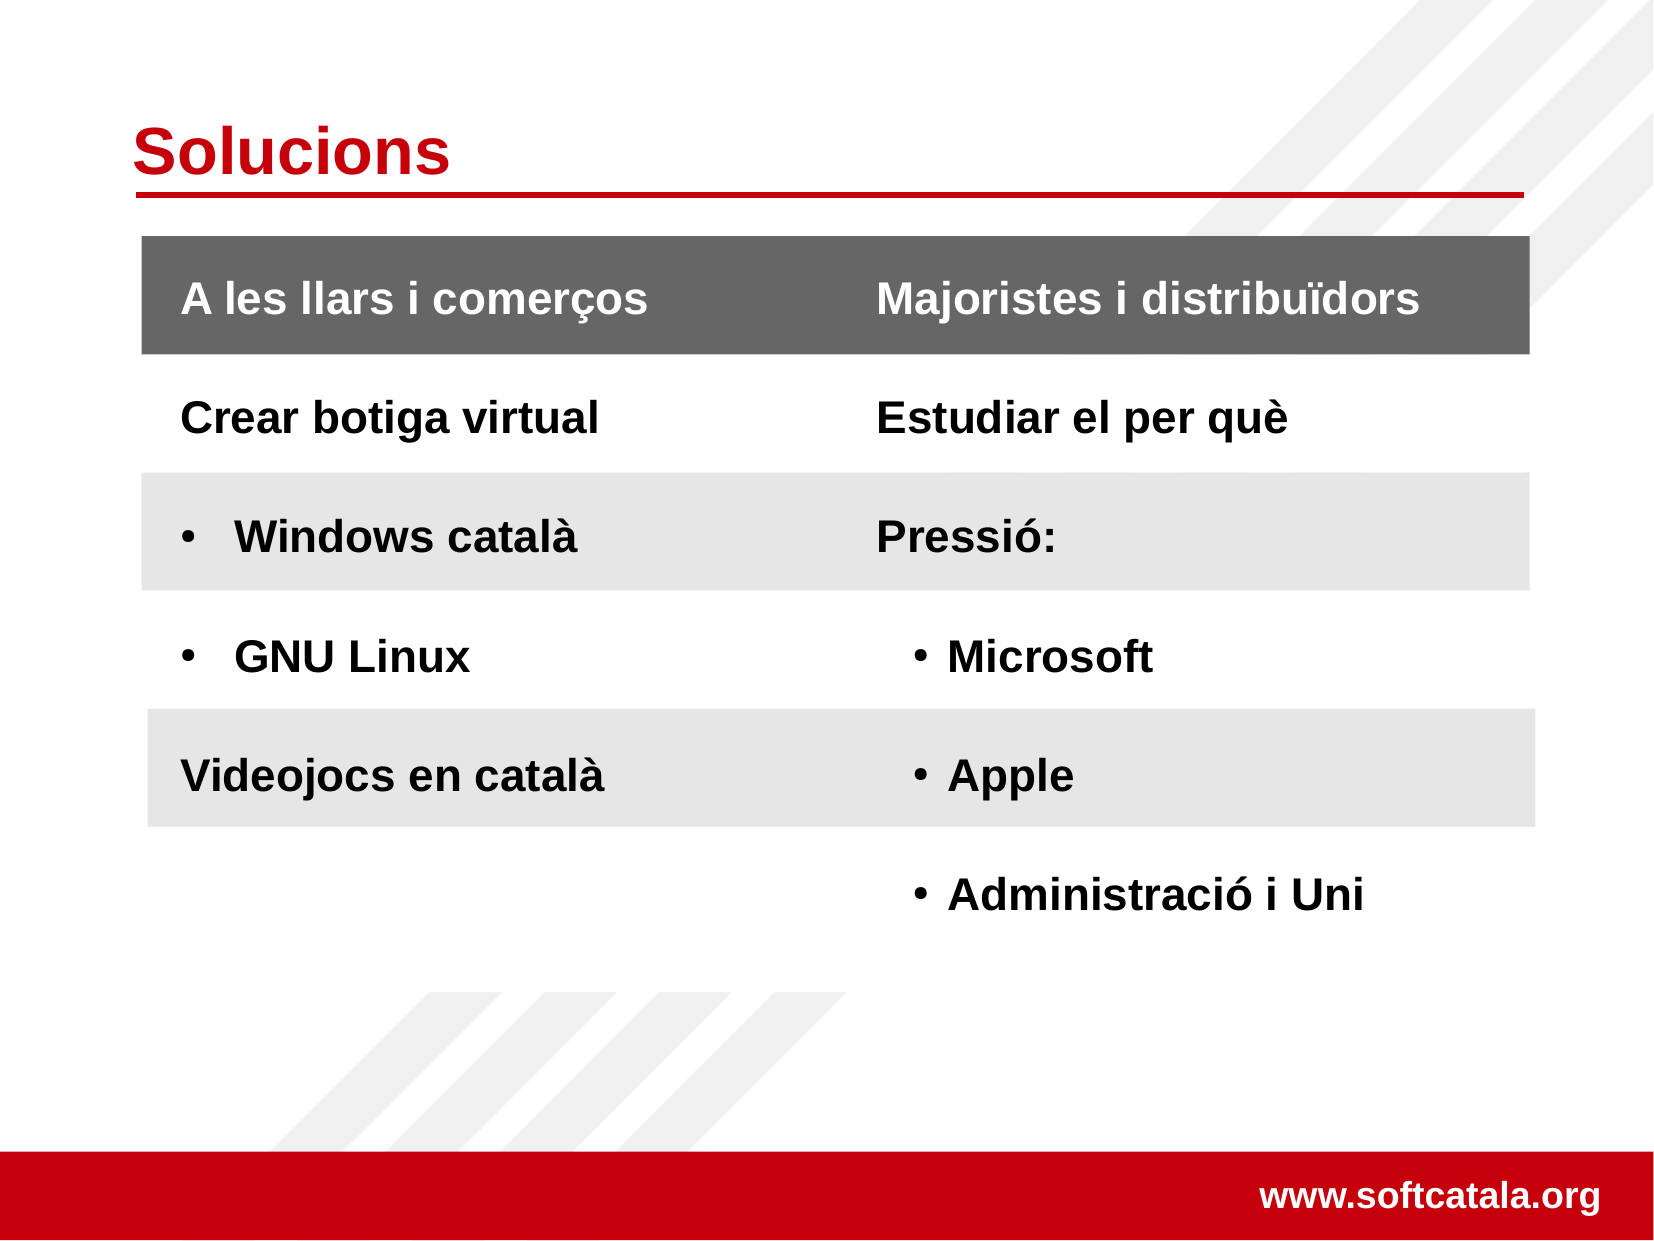

S
Solucions
A les llars i comerços
Crear botiga virtual
 Windows català
 GNU Linux
Videojocs en català
Majoristes i distribuïdors
Estudiar el per què
Pressió:
Microsoft
Apple
Administració i Uni
 www.softcatala.org